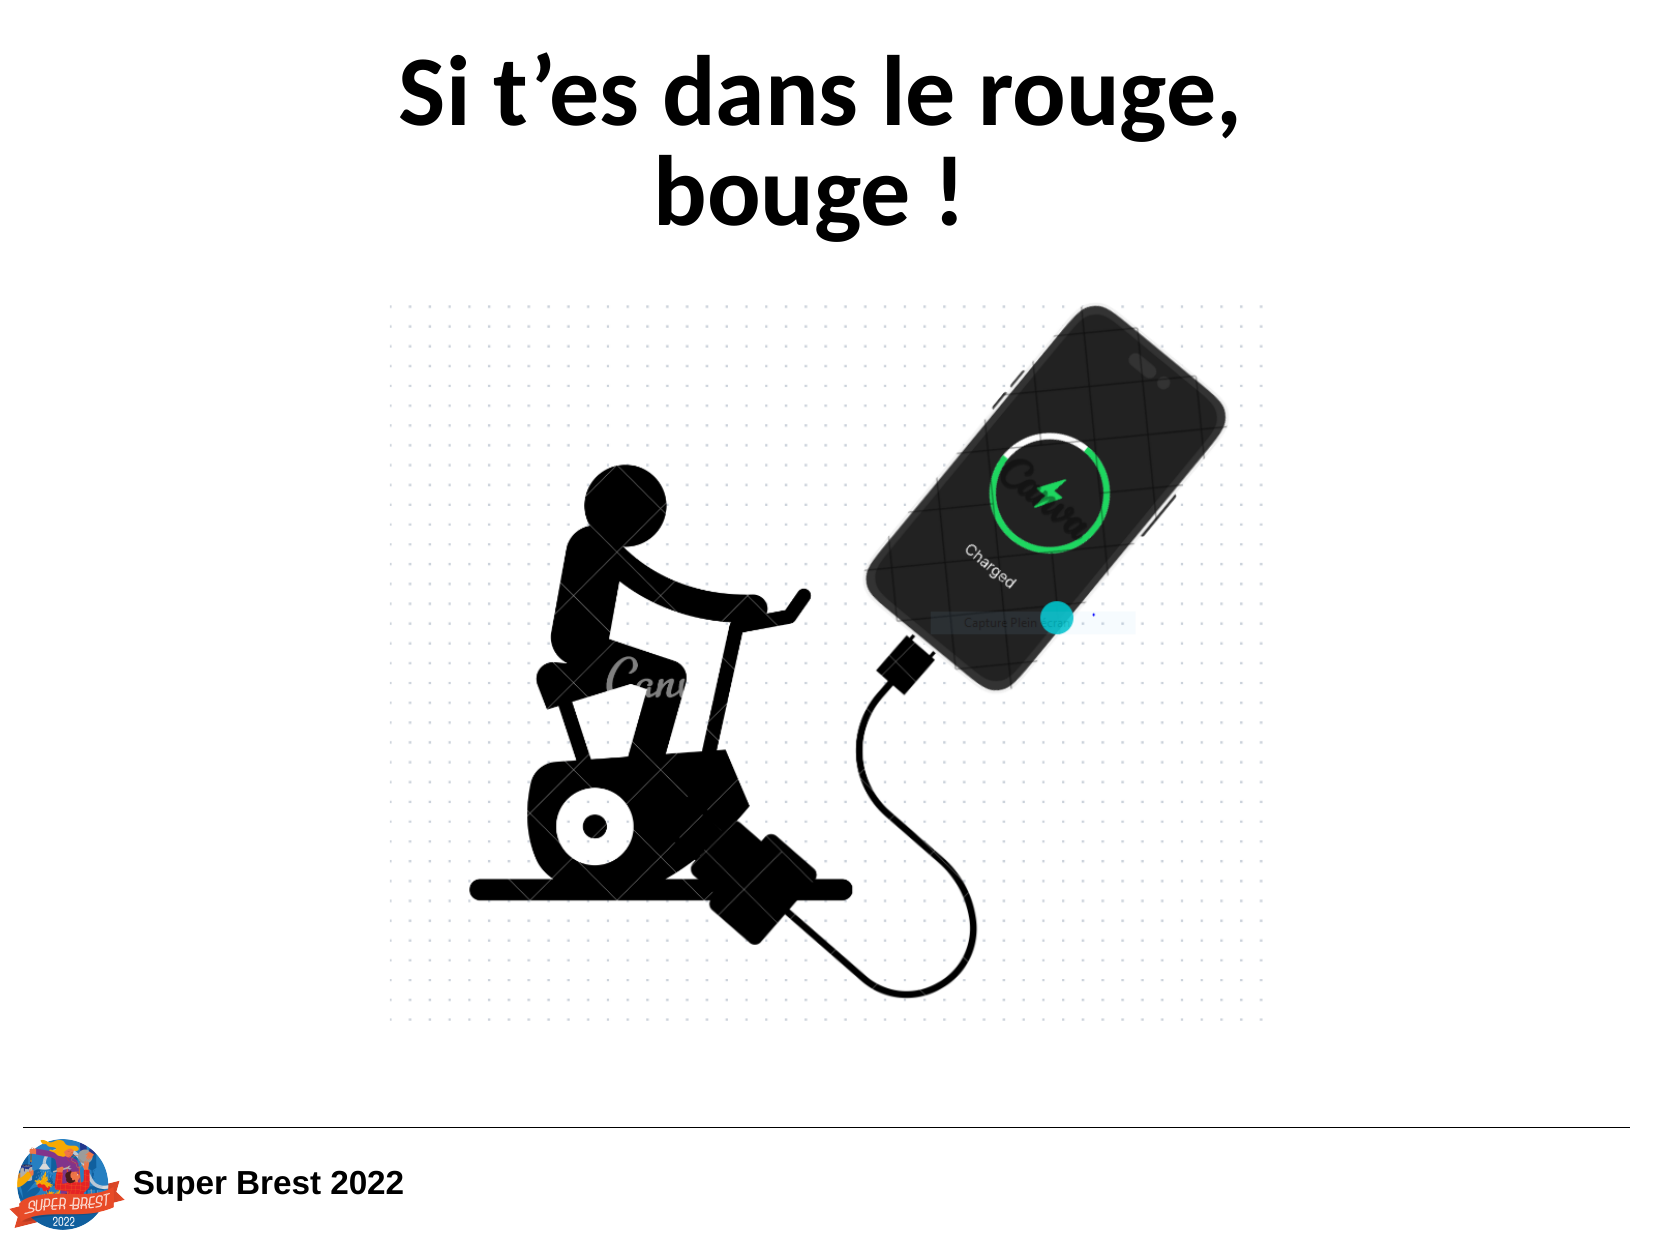

# Si t’es dans le rouge, bouge !
Super Brest 2022